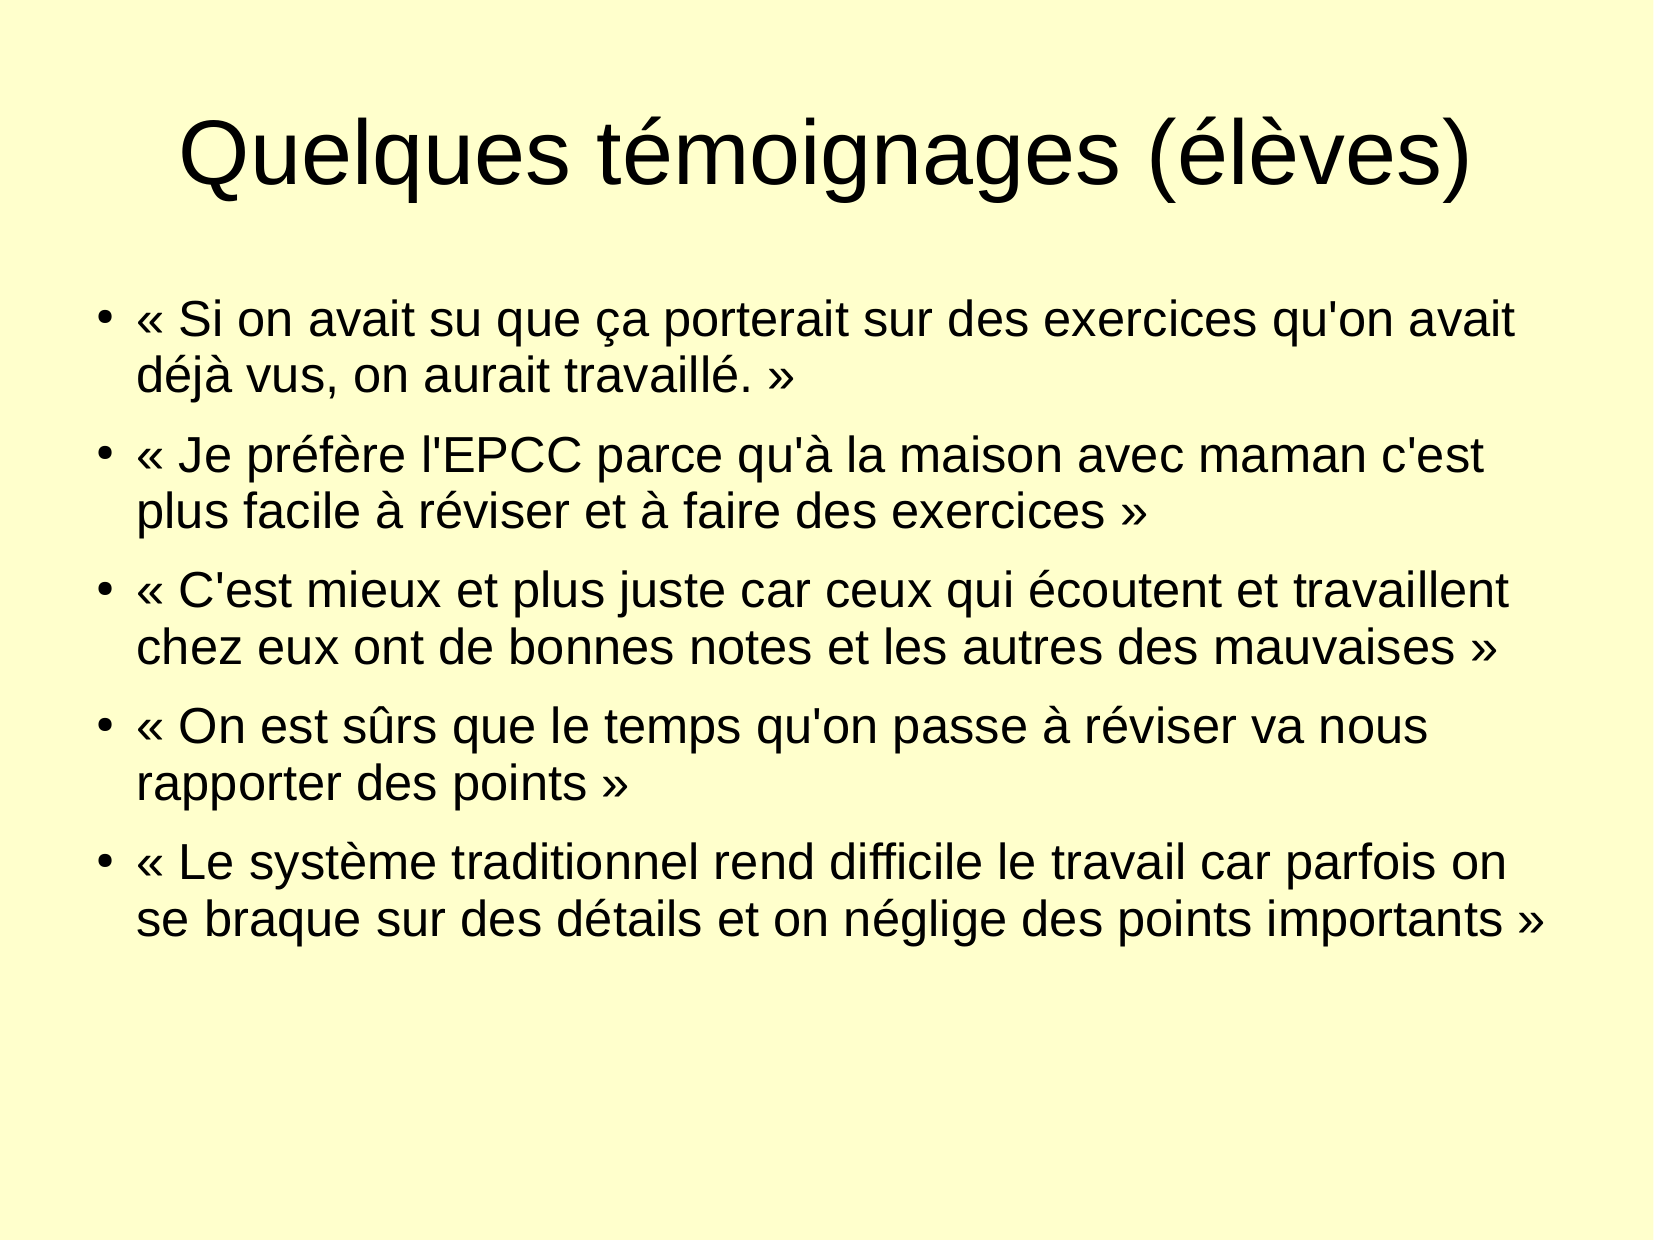

# Quelques témoignages (élèves)
« Si on avait su que ça porterait sur des exercices qu'on avait déjà vus, on aurait travaillé. »
« Je préfère l'EPCC parce qu'à la maison avec maman c'est plus facile à réviser et à faire des exercices »
« C'est mieux et plus juste car ceux qui écoutent et travaillent chez eux ont de bonnes notes et les autres des mauvaises »
« On est sûrs que le temps qu'on passe à réviser va nous rapporter des points »
« Le système traditionnel rend difficile le travail car parfois on se braque sur des détails et on néglige des points importants »